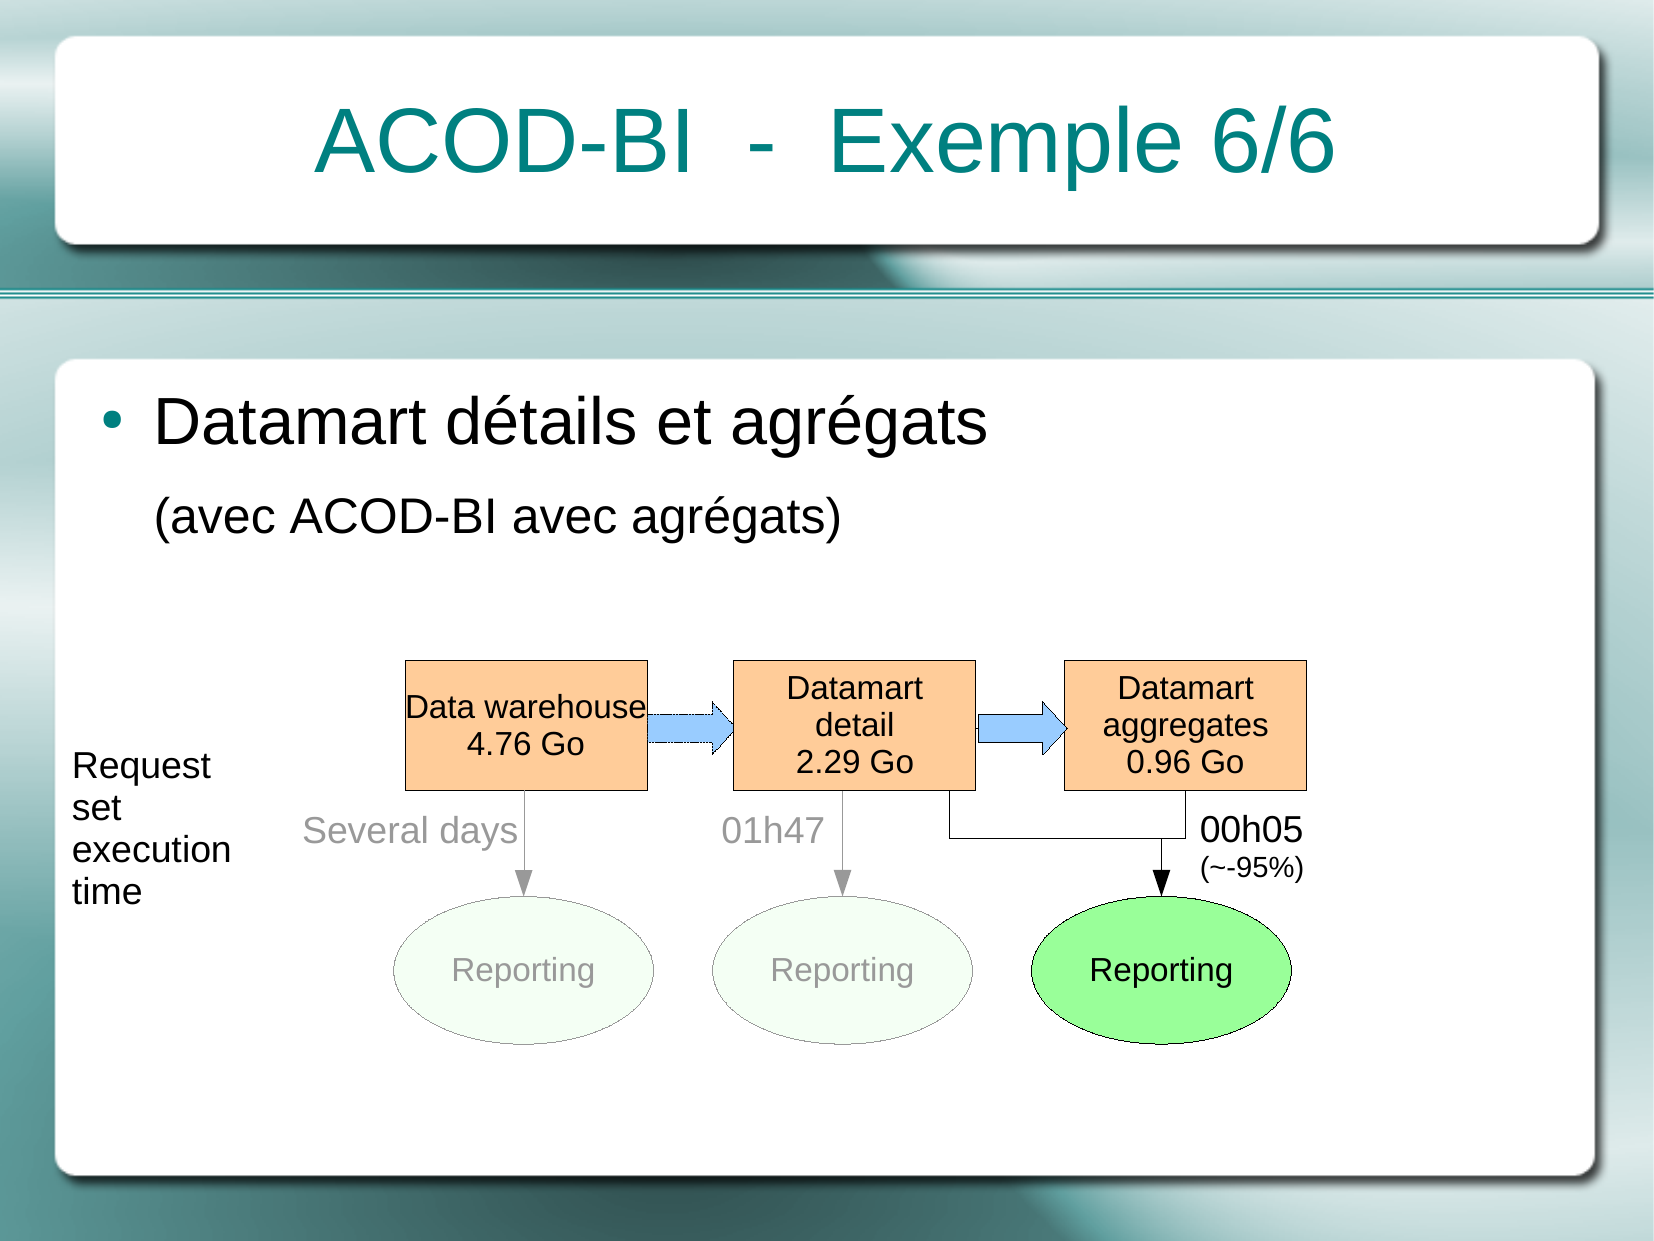

# ACOD-BI - Exemple 6/6
Datamart détails et agrégats
(avec ACOD-BI avec agrégats)
Data warehouse
4.76 Go
Datamart
detail
2.29 Go
Datamart
aggregates
0.96 Go
Request
set
execution
time
00h05 (~-95%)
01h47
Several days
Reporting
Reporting
Reporting